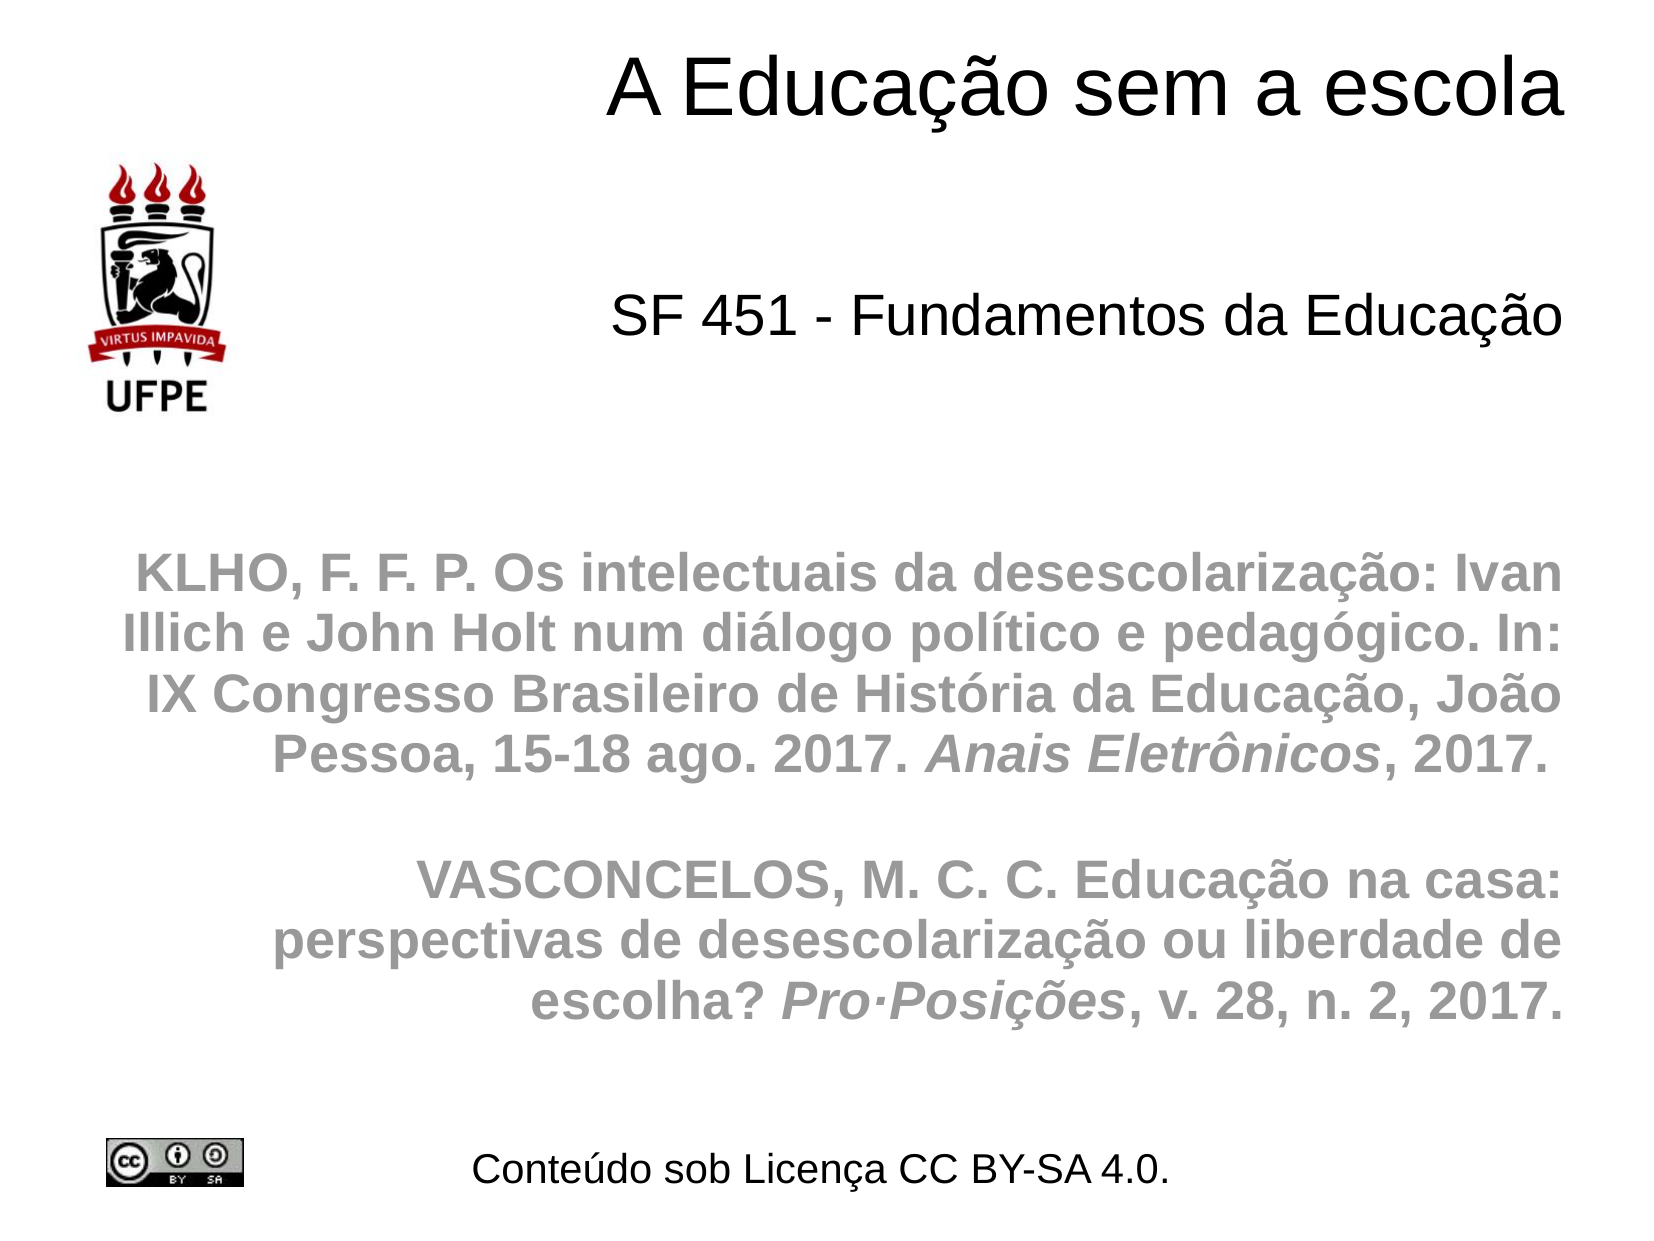

# A Educação sem a escola
SF 451 - Fundamentos da Educação
KLHO, F. F. P. Os intelectuais da desescolarização: Ivan Illich e John Holt num diálogo político e pedagógico. In: IX Congresso Brasileiro de História da Educação, João Pessoa, 15-18 ago. 2017. Anais Eletrônicos, 2017.
VASCONCELOS, M. C. C. Educação na casa: perspectivas de desescolarização ou liberdade de escolha? Pro·Posições, v. 28, n. 2, 2017.
Conteúdo sob Licença CC BY-SA 4.0.